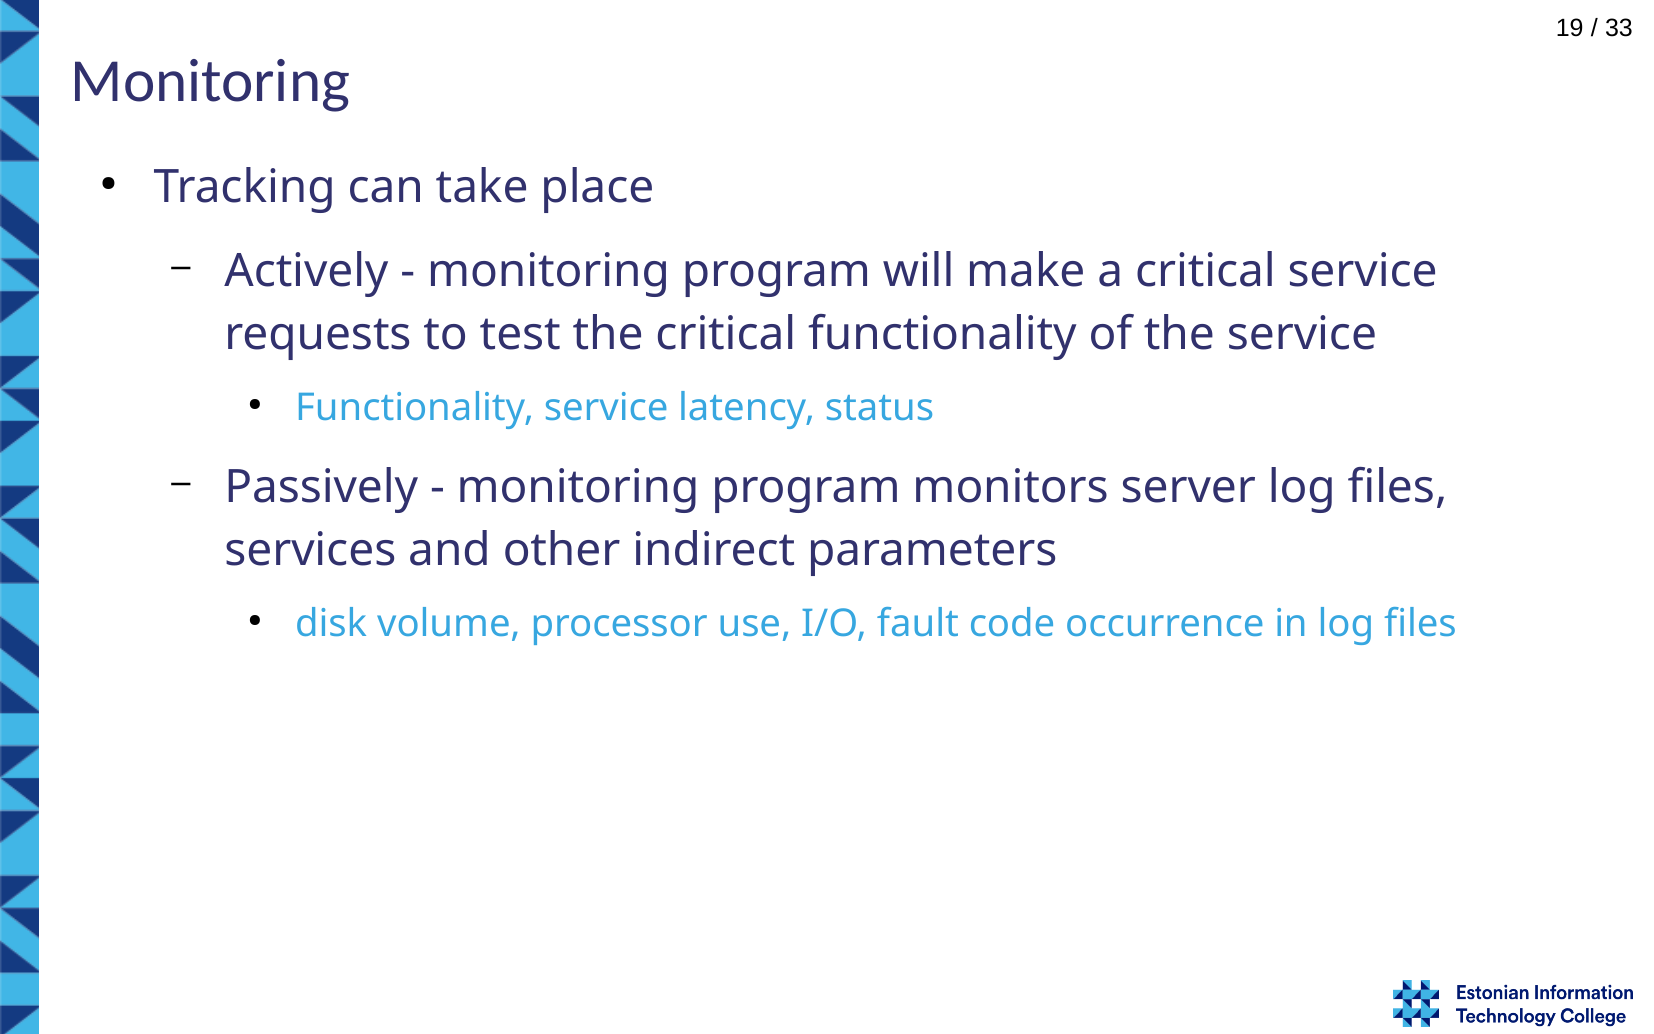

# Monitoring
Tracking can take place
Actively - monitoring program will make a critical service requests to test the critical functionality of the service
Functionality, service latency, status
Passively - monitoring program monitors server log files, services and other indirect parameters
disk volume, processor use, I/O, fault code occurrence in log files